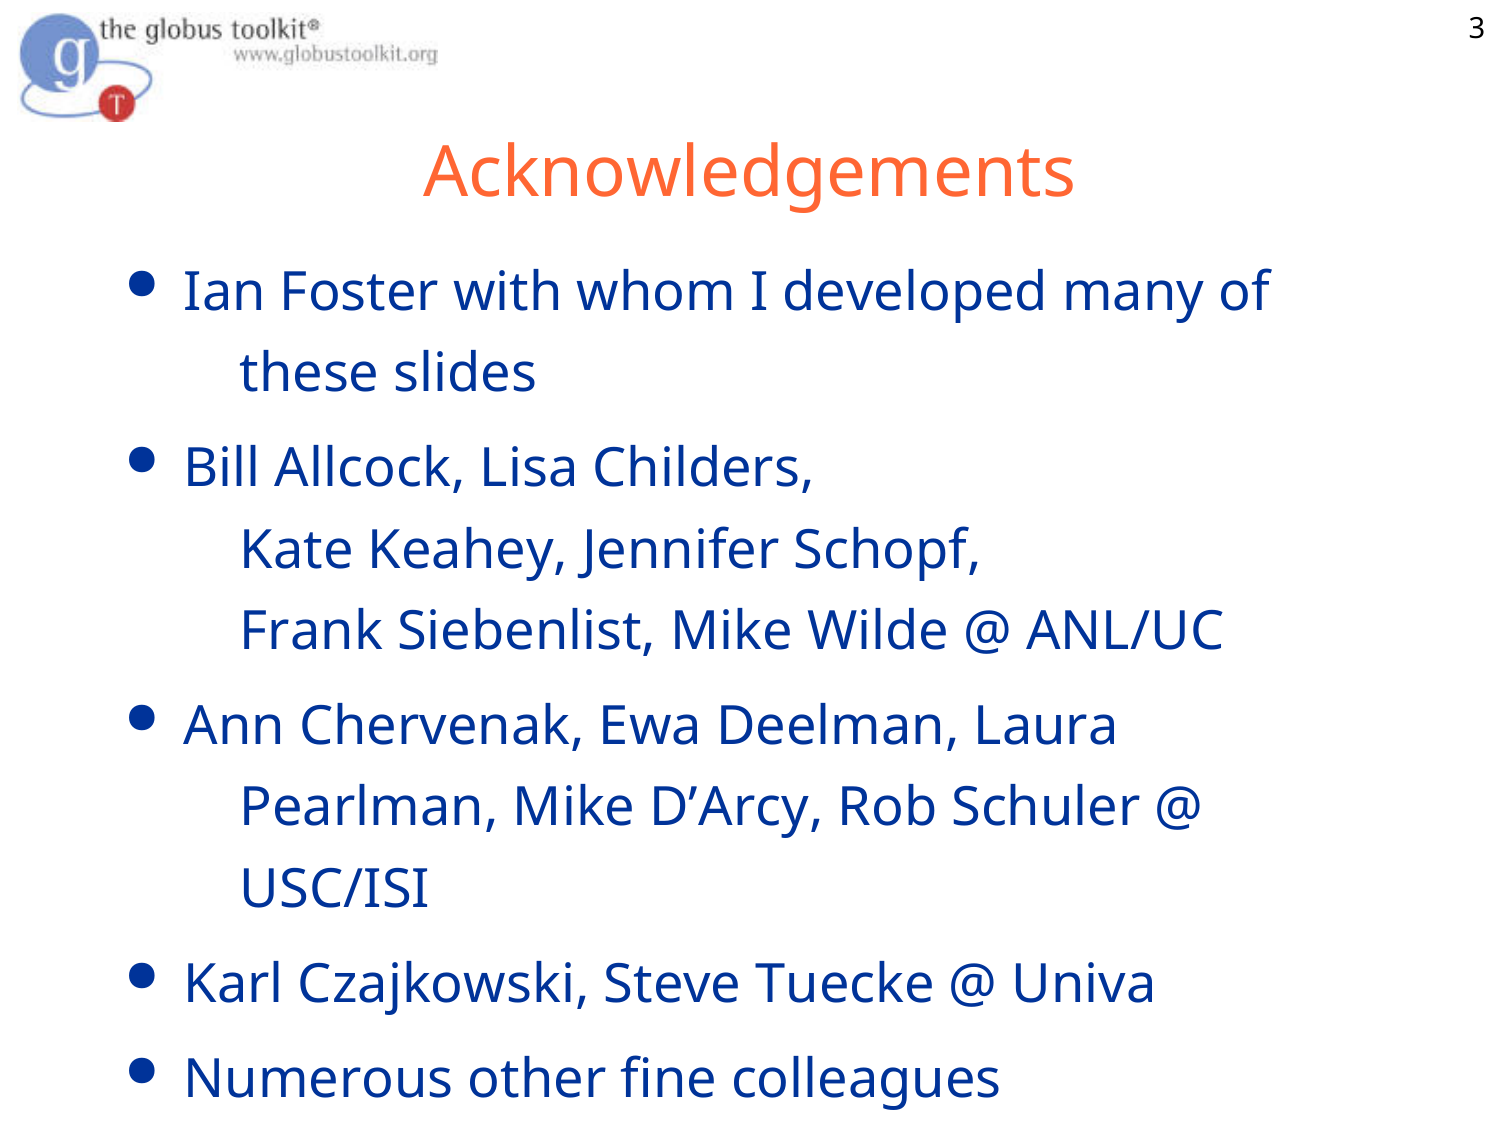

3
# Acknowledgements
Ian Foster with whom I developed many of these slides
Bill Allcock, Lisa Childers,
Kate Keahey, Jennifer Schopf,
Frank Siebenlist, Mike Wilde @ ANL/UC
Ann Chervenak, Ewa Deelman, Laura Pearlman, Mike D’Arcy, Rob Schuler @ USC/ISI
Karl Czajkowski, Steve Tuecke @ Univa
Numerous other fine colleagues
NSF, DOE, IBM for research support